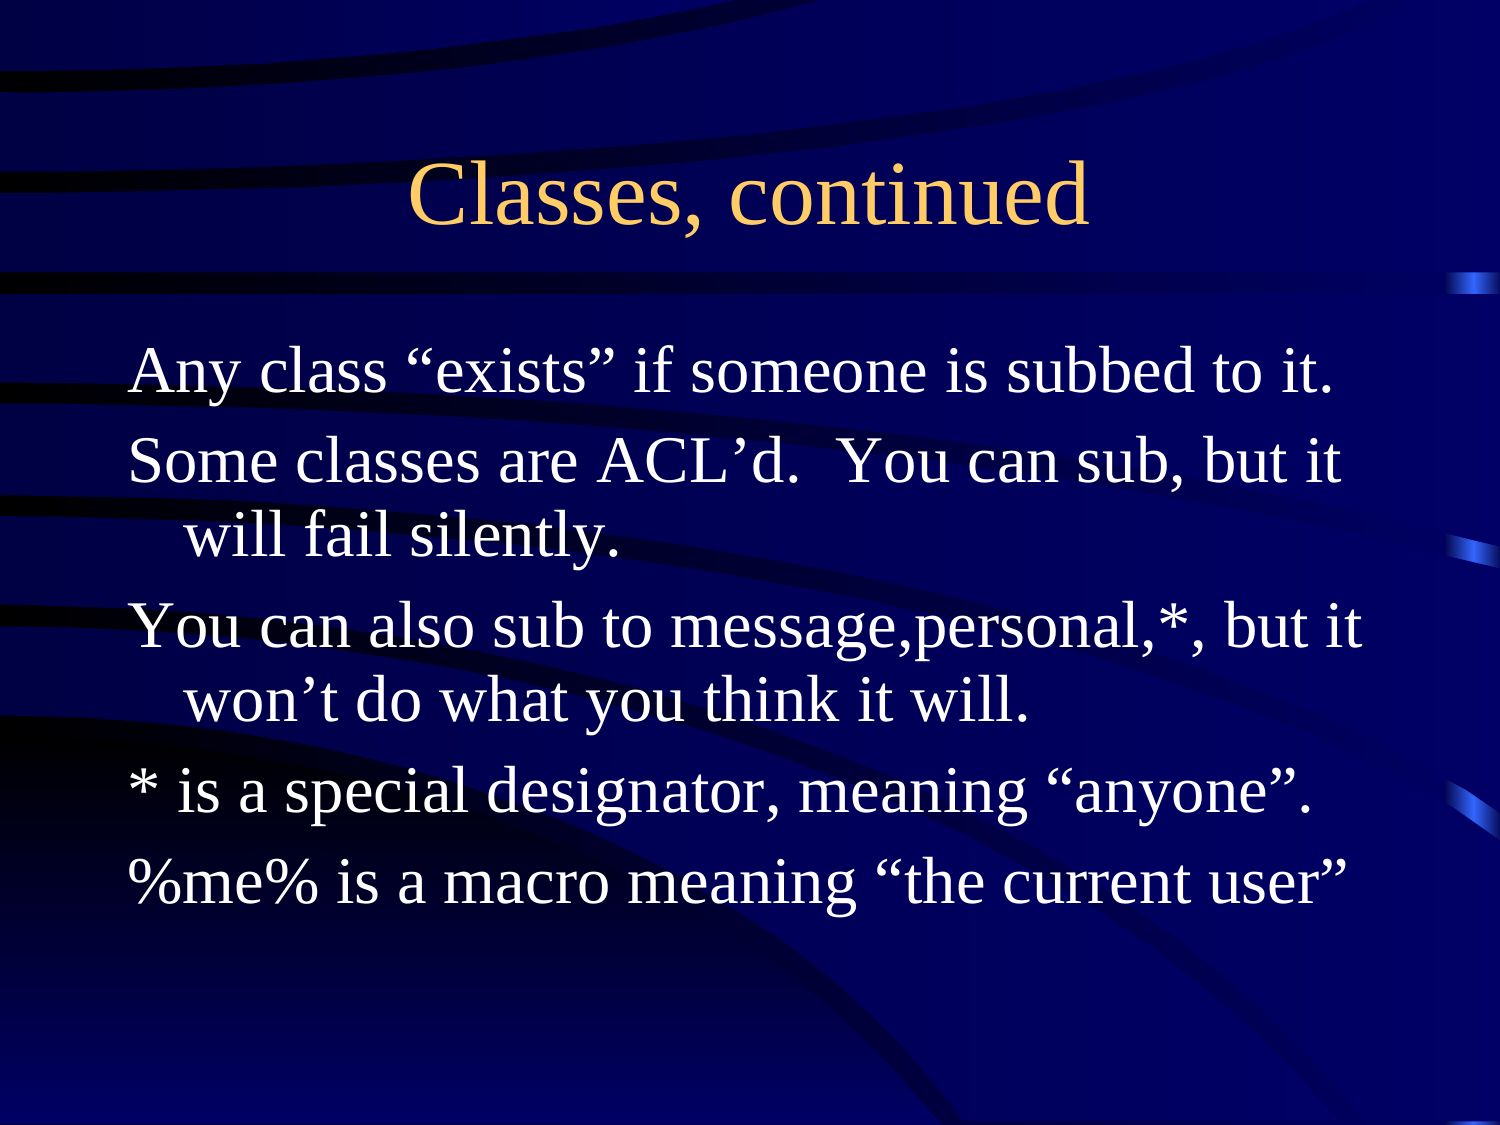

# Classes, continued
Any class “exists” if someone is subbed to it.
Some classes are ACL’d. You can sub, but it will fail silently.
You can also sub to message,personal,*, but it won’t do what you think it will.
* is a special designator, meaning “anyone”.
%me% is a macro meaning “the current user”